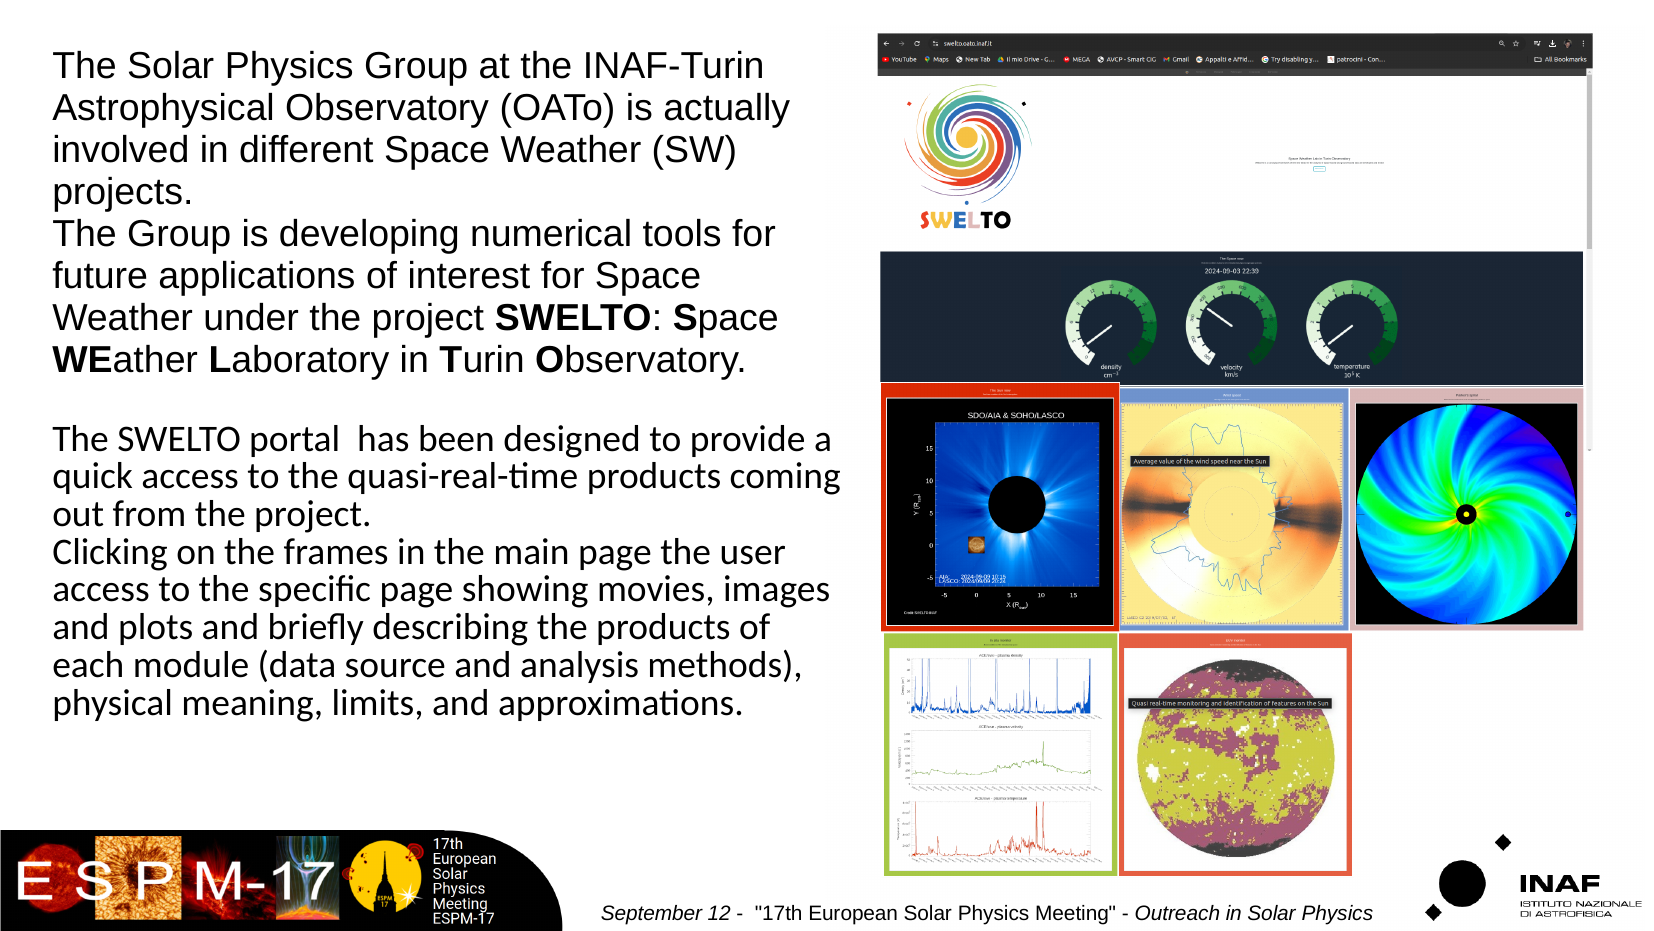

The Solar Physics Group at the INAF-Turin Astrophysical Observatory (OATo) is actually involved in different Space Weather (SW) projects.
The Group is developing numerical tools for future applications of interest for Space Weather under the project SWELTO: Space WEather Laboratory in Turin Observatory.
The SWELTO portal has been designed to provide a quick access to the quasi-real-time products coming out from the project.
Clicking on the frames in the main page the user access to the specific page showing movies, images and plots and briefly describing the products of each module (data source and analysis methods), physical meaning, limits, and approximations.
September 12 - "17th European Solar Physics Meeting" - Outreach in Solar Physics